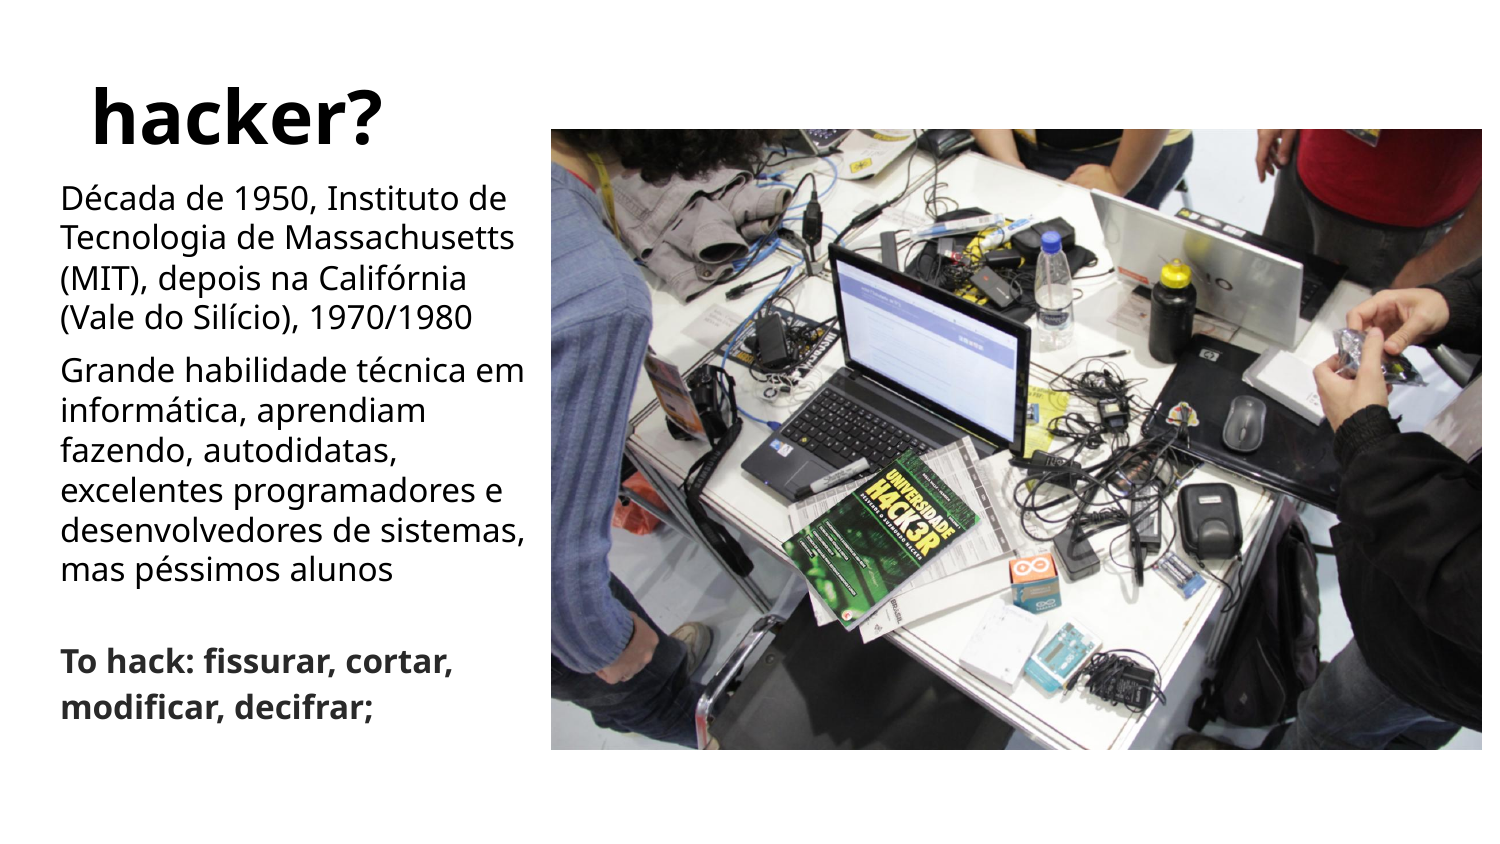

# hacker?
Década de 1950, Instituto de Tecnologia de Massachusetts (MIT), depois na Califórnia (Vale do Silício), 1970/1980
Grande habilidade técnica em informática, aprendiam fazendo, autodidatas, excelentes programadores e desenvolvedores de sistemas, mas péssimos alunos
To hack: fissurar, cortar, modificar, decifrar;